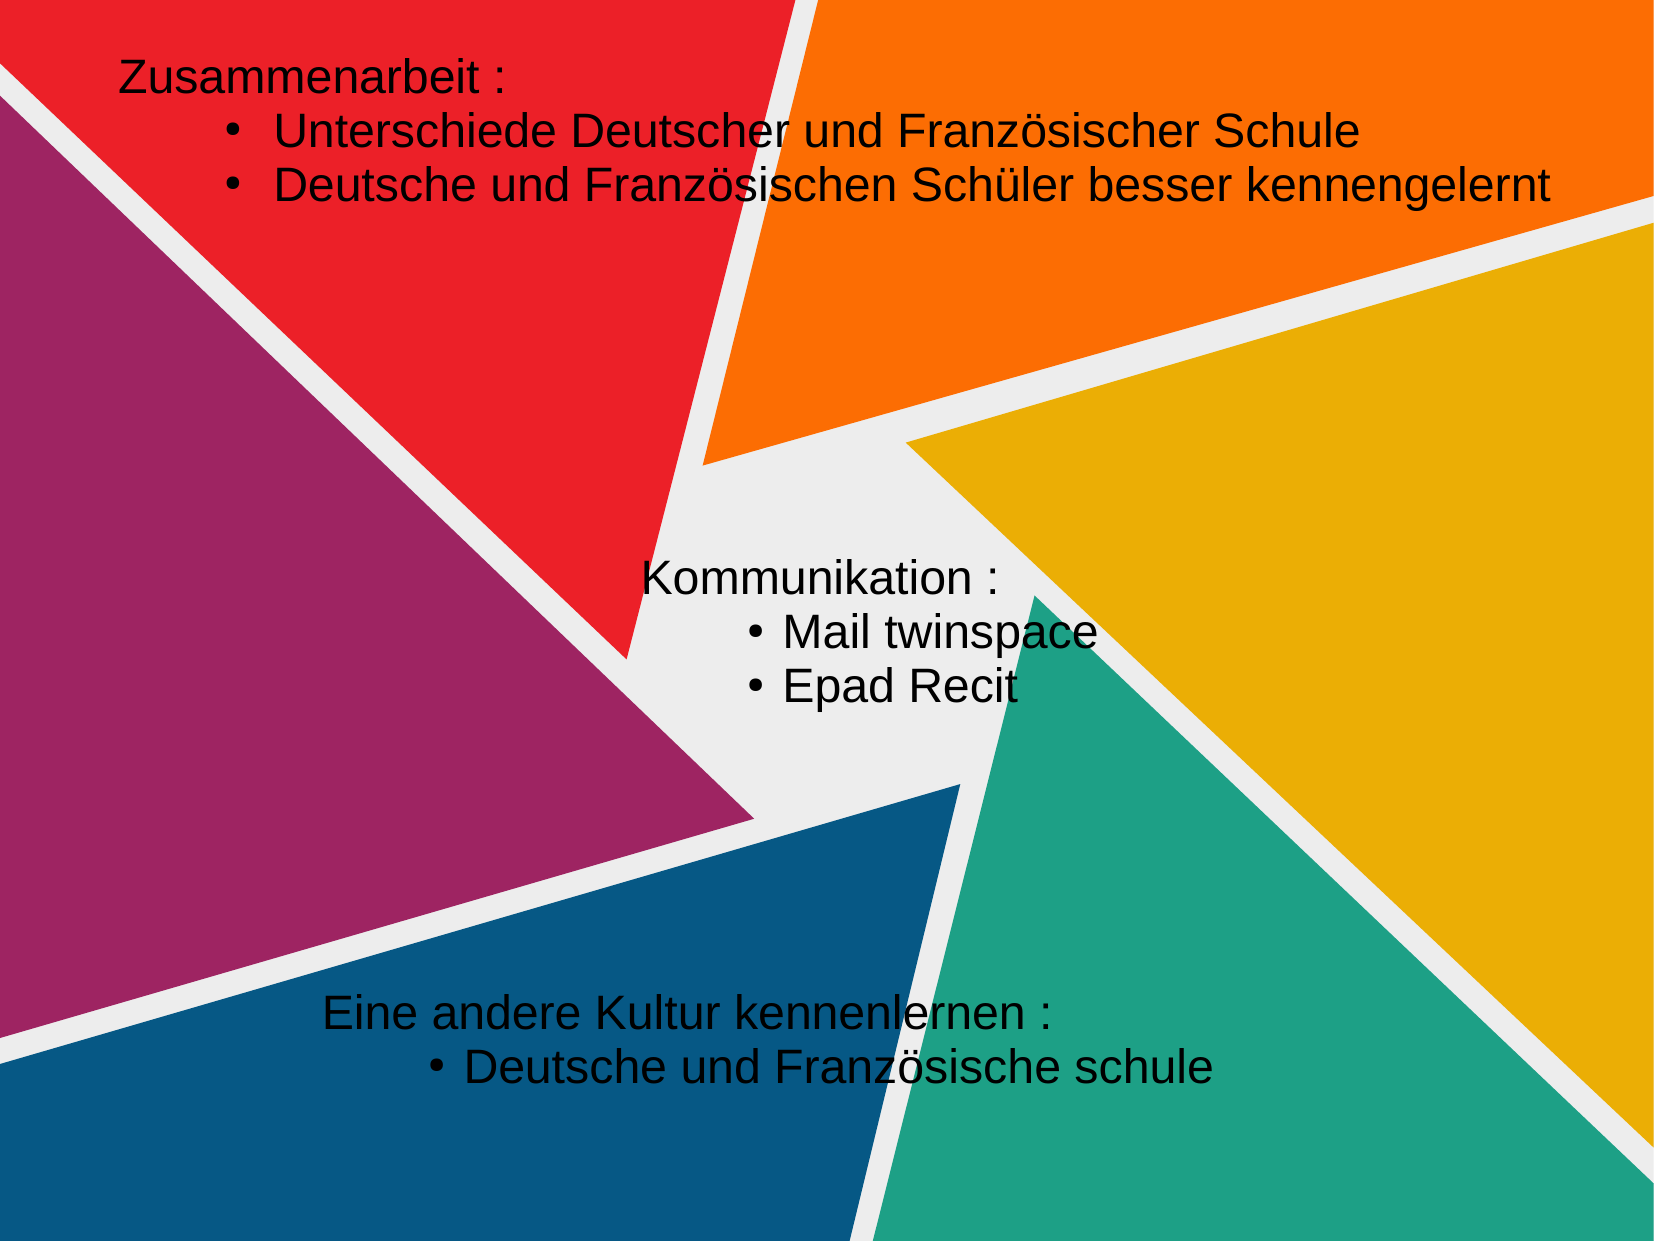

# Zusammenarbeit :
 Unterschiede Deutscher und Französischer Schule
 Deutsche und Französischen Schüler besser kennengelernt
Kommunikation :
Mail twinspace
Epad Recit
Eine andere Kultur kennenlernen :
Deutsche und Französische schule